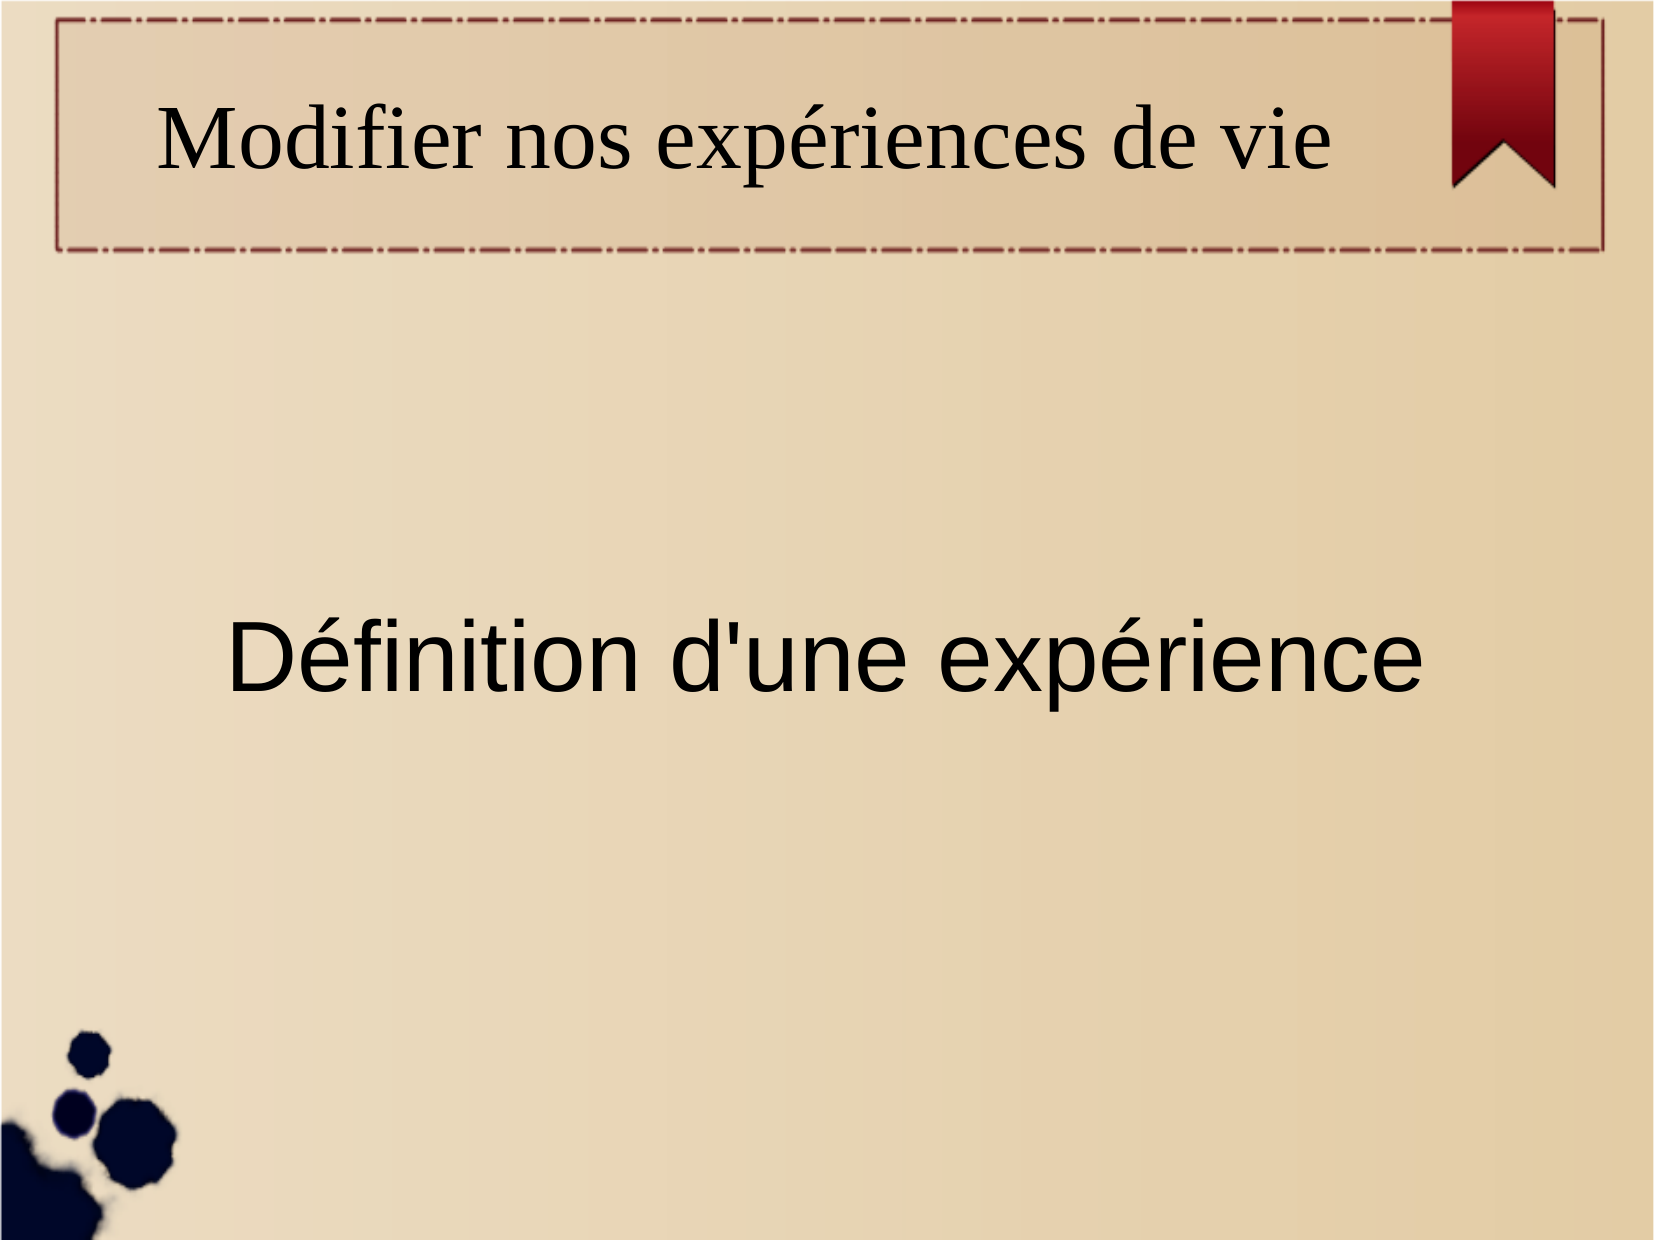

# Modifier nos expériences de vie
Définition d'une expérience